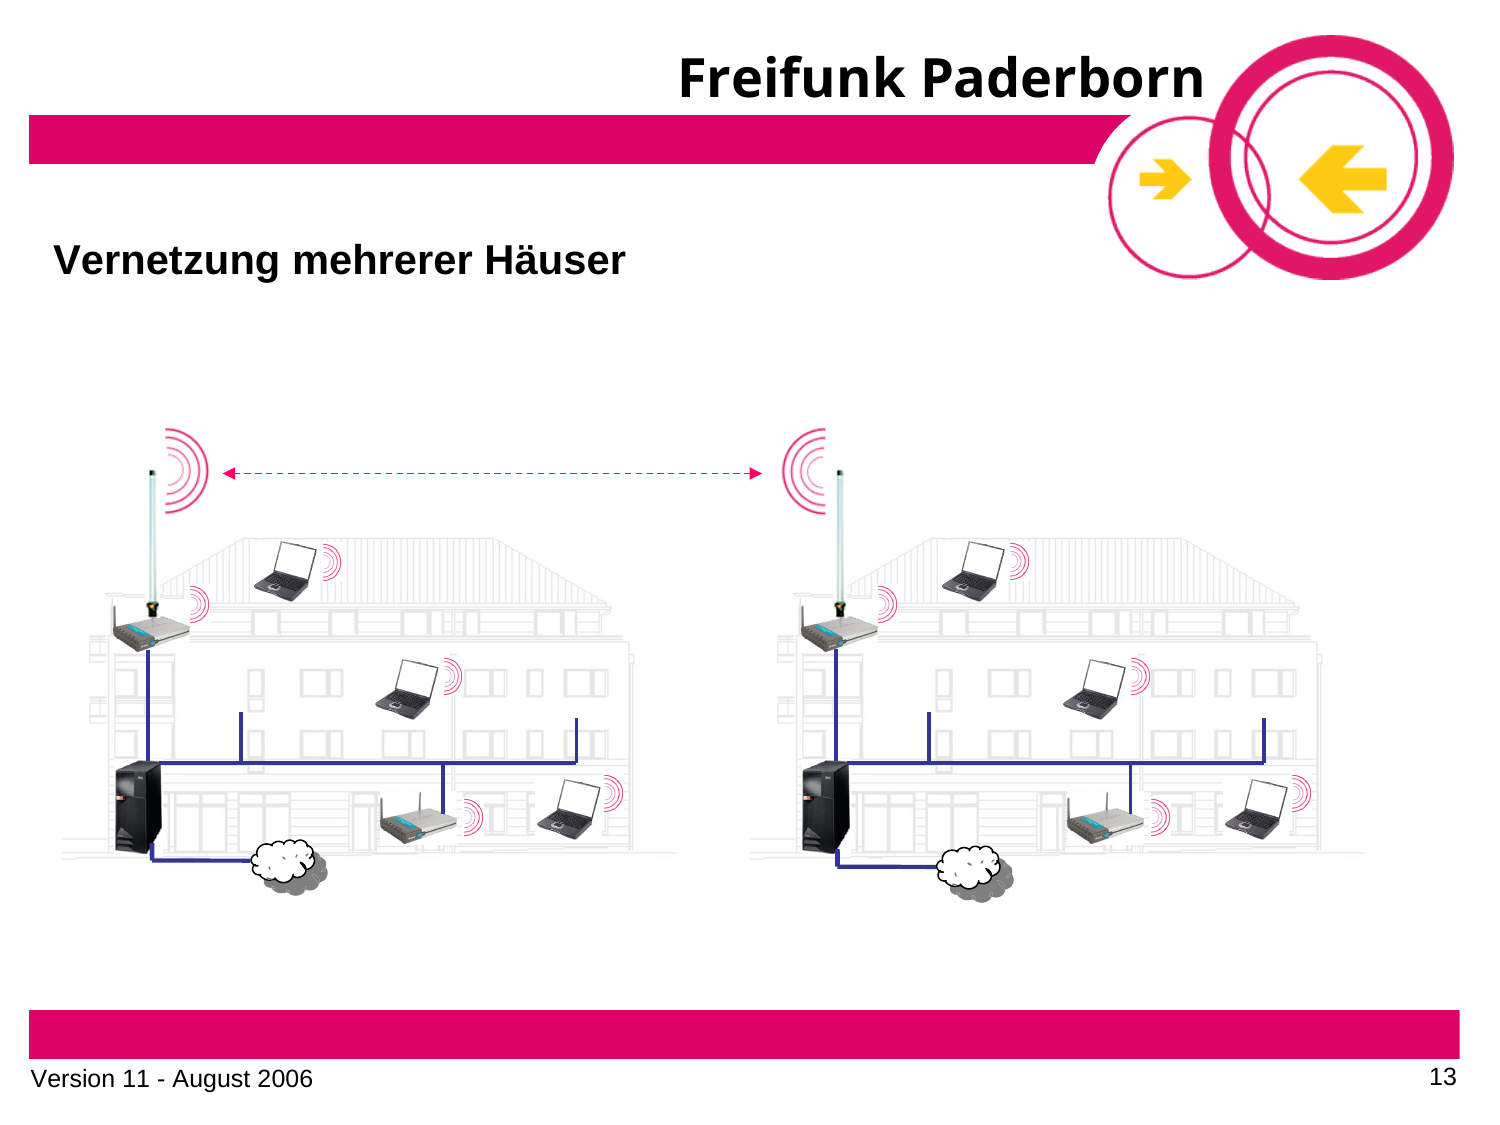

Vernetzung mehrerer Häuser
13
Version 11 - August 2006